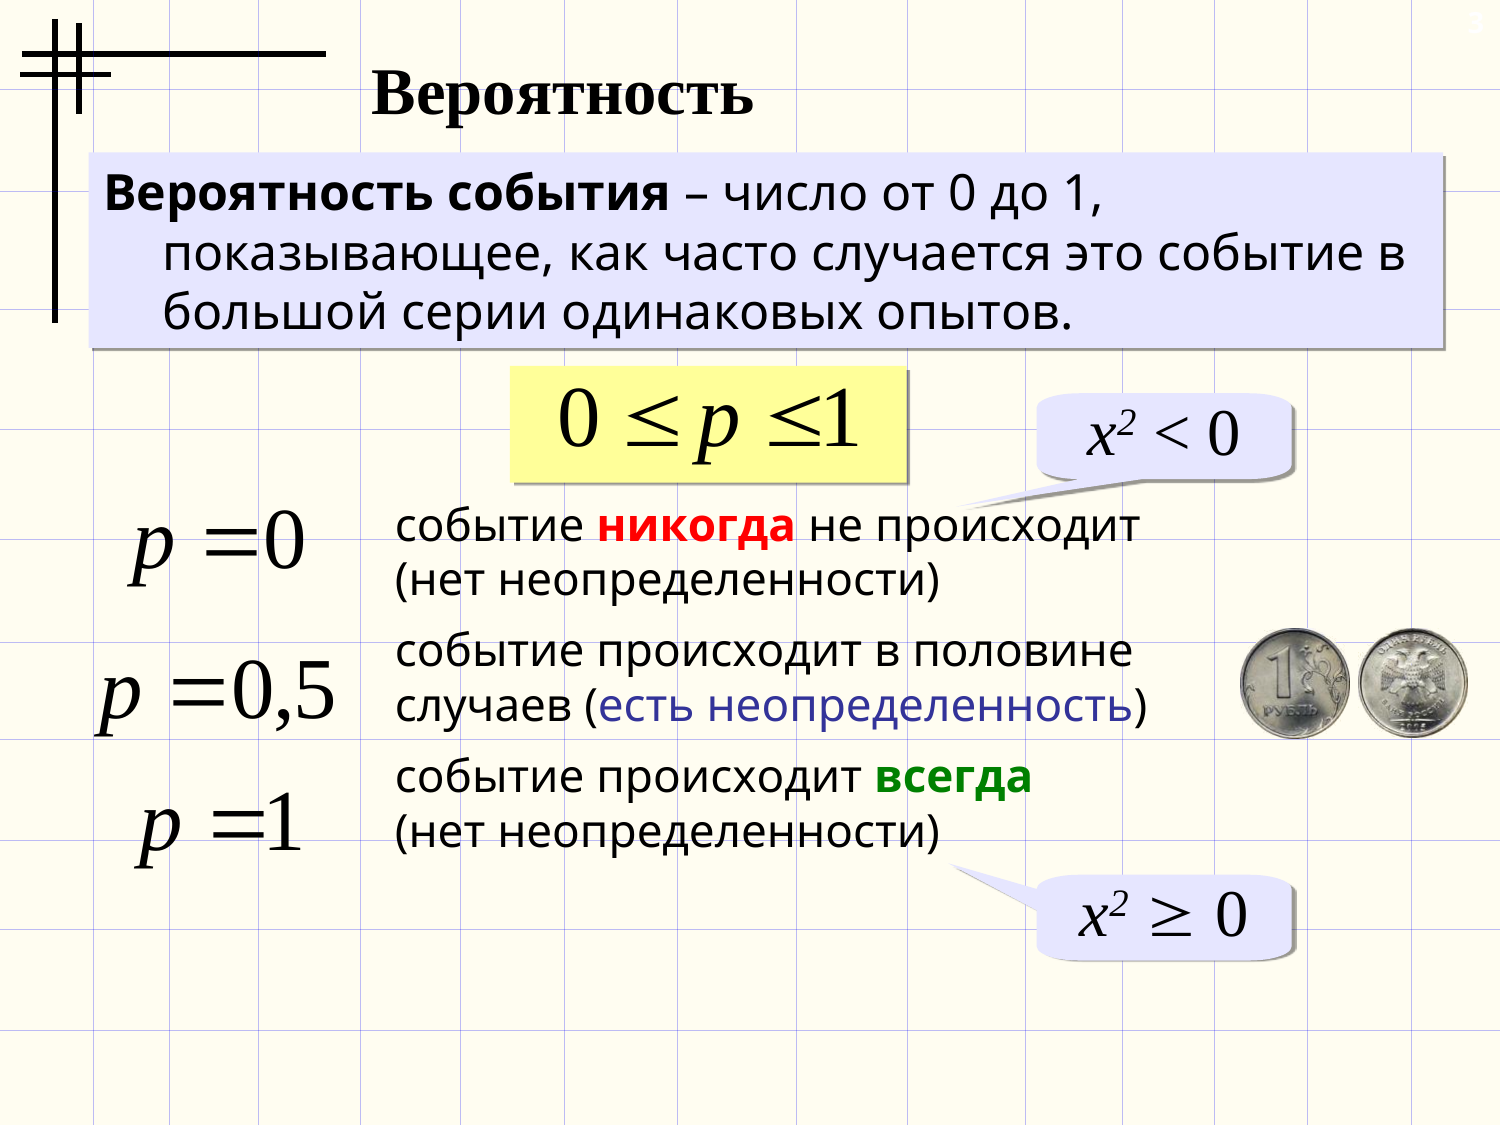

# Вероятность
Вероятность события – число от 0 до 1, показывающее, как часто случается это событие в большой серии одинаковых опытов.
x2 < 0
событие никогда не происходит
(нет неопределенности)
событие происходит в половине
случаев (есть неопределенность)
событие происходит всегда
(нет неопределенности)
x2  0